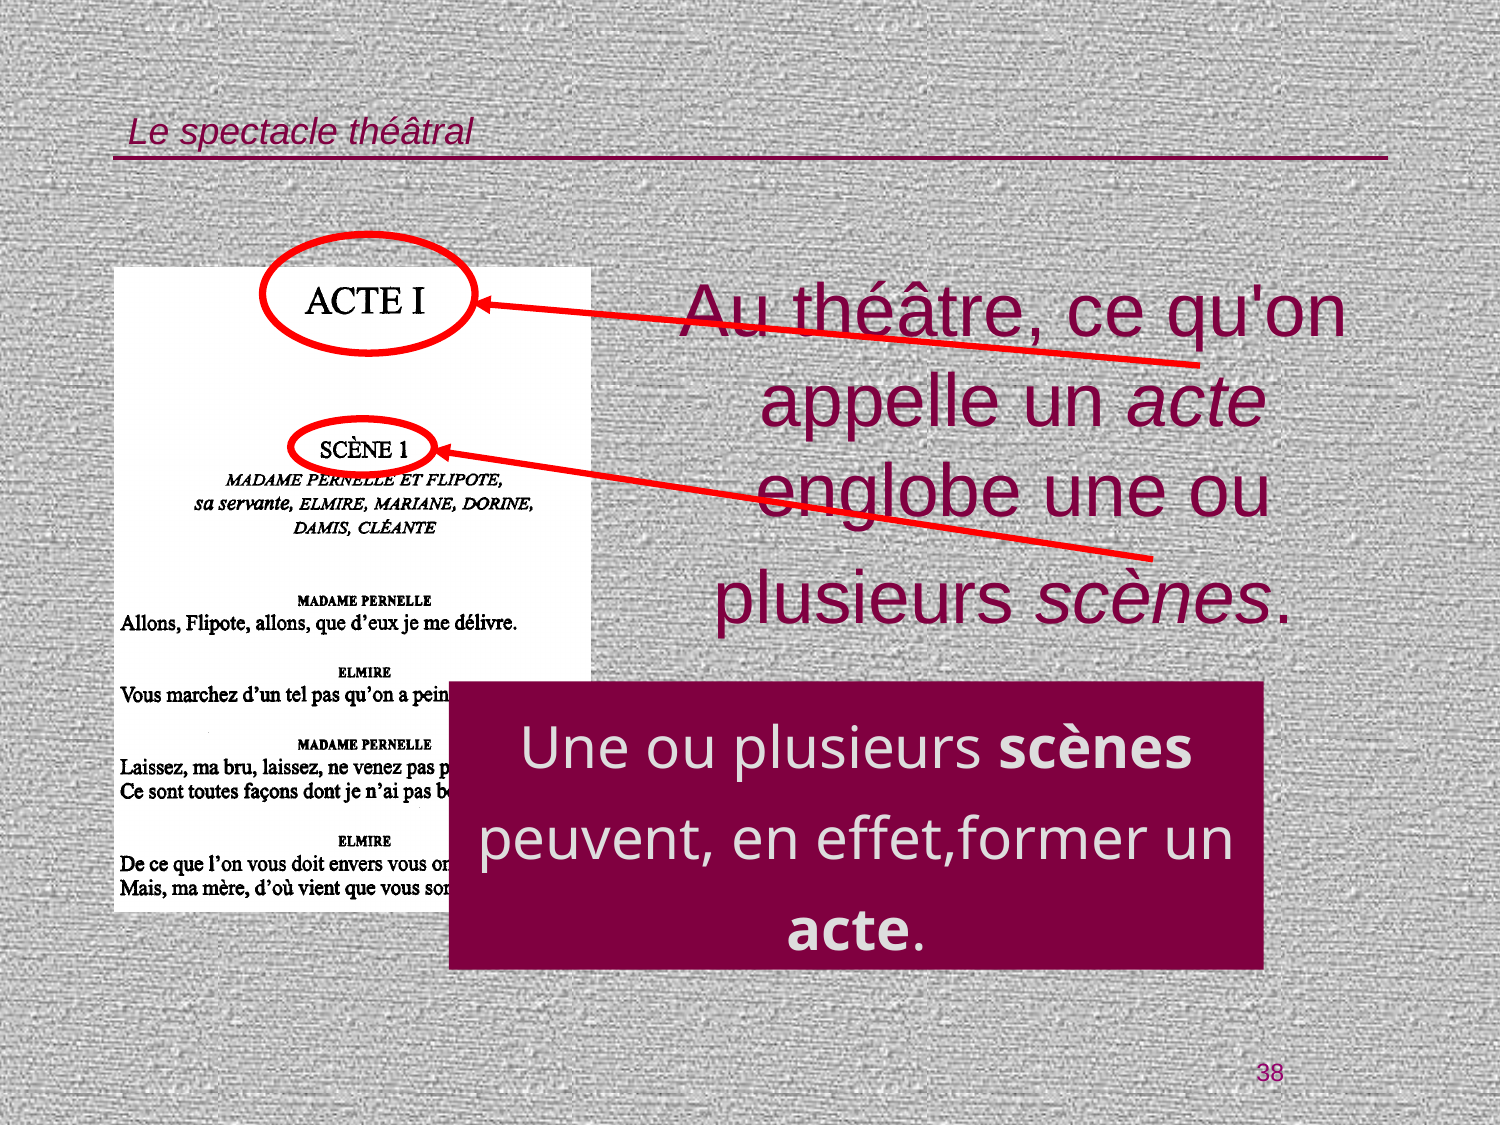

Au théâtre, ce qu'on appelle un acte englobe une ou plusieurs scènes.
Vrai / Faux ?
Une ou plusieurs scènes peuvent, en effet,former un acte.
38